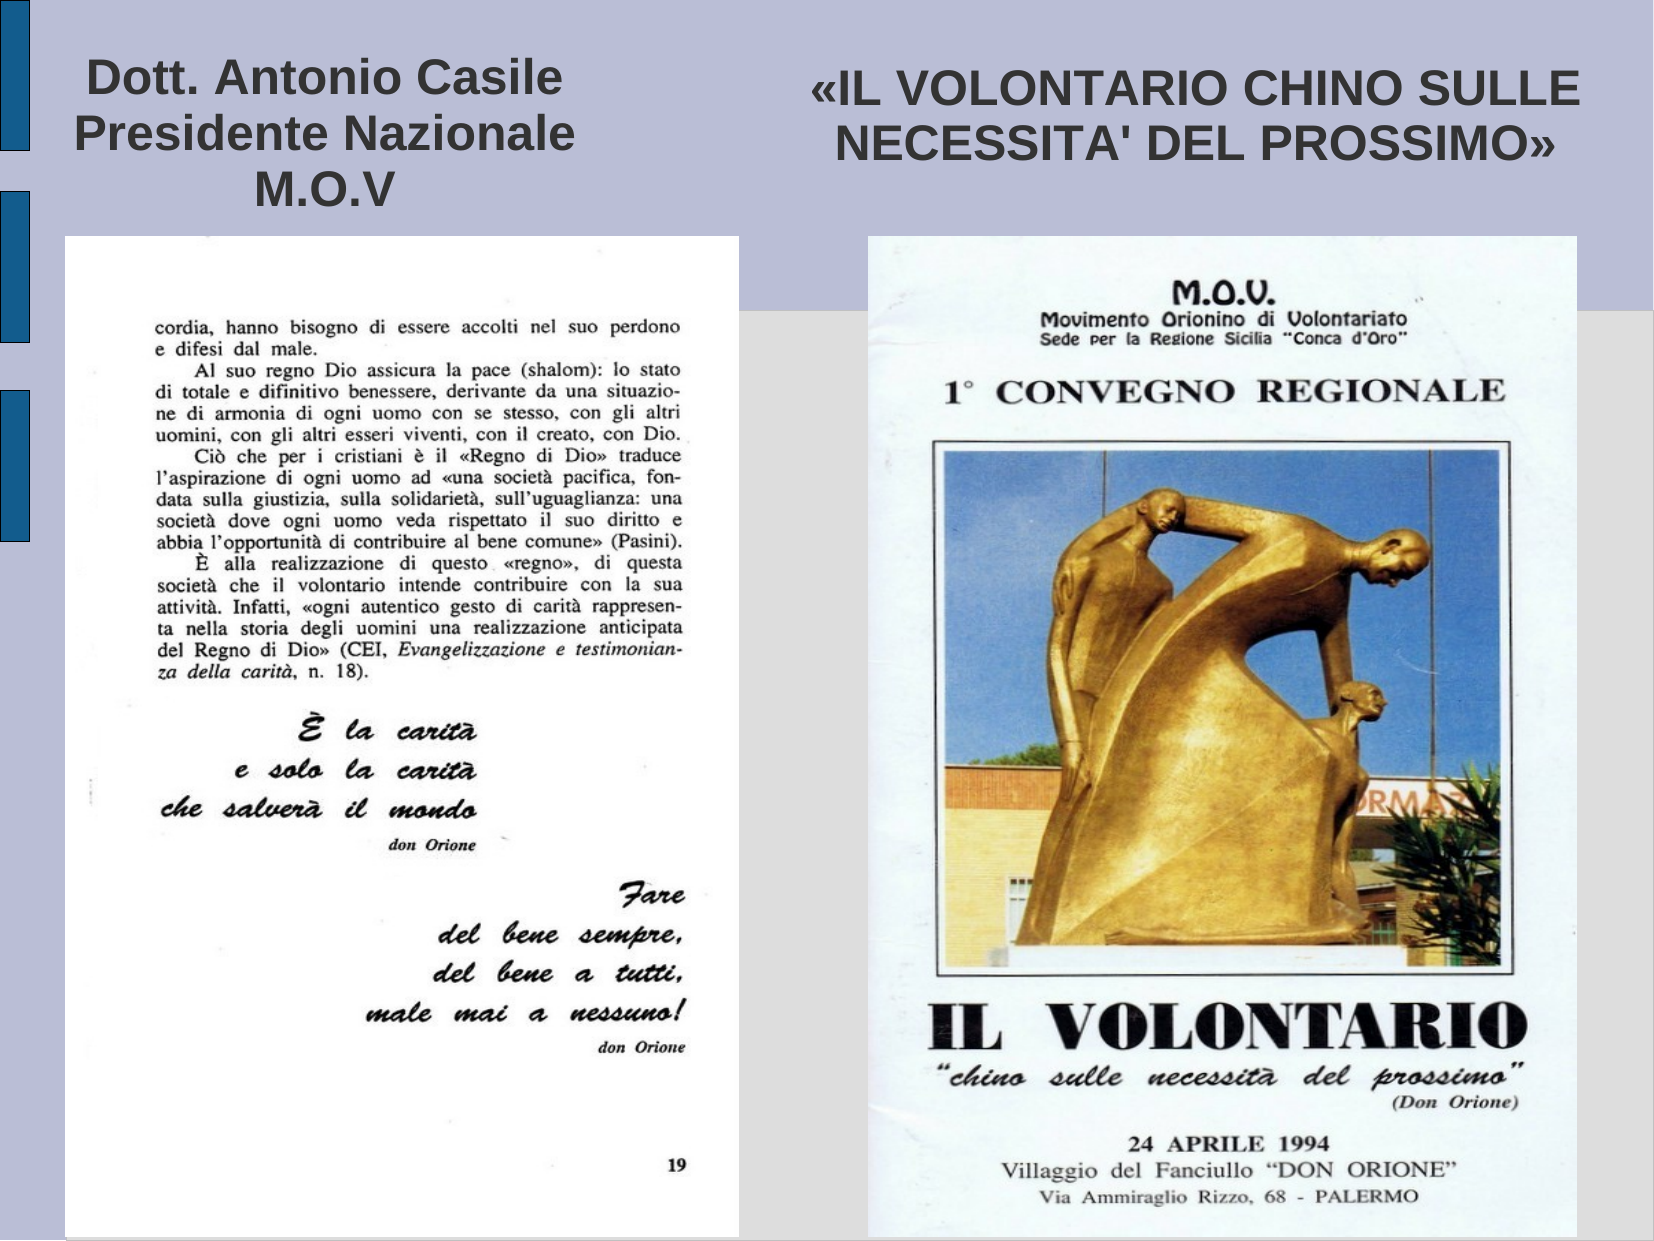

# «IL VOLONTARIO CHINO SULLE NECESSITA' DEL PROSSIMO»
Dott. Antonio Casile
Presidente Nazionale M.O.V